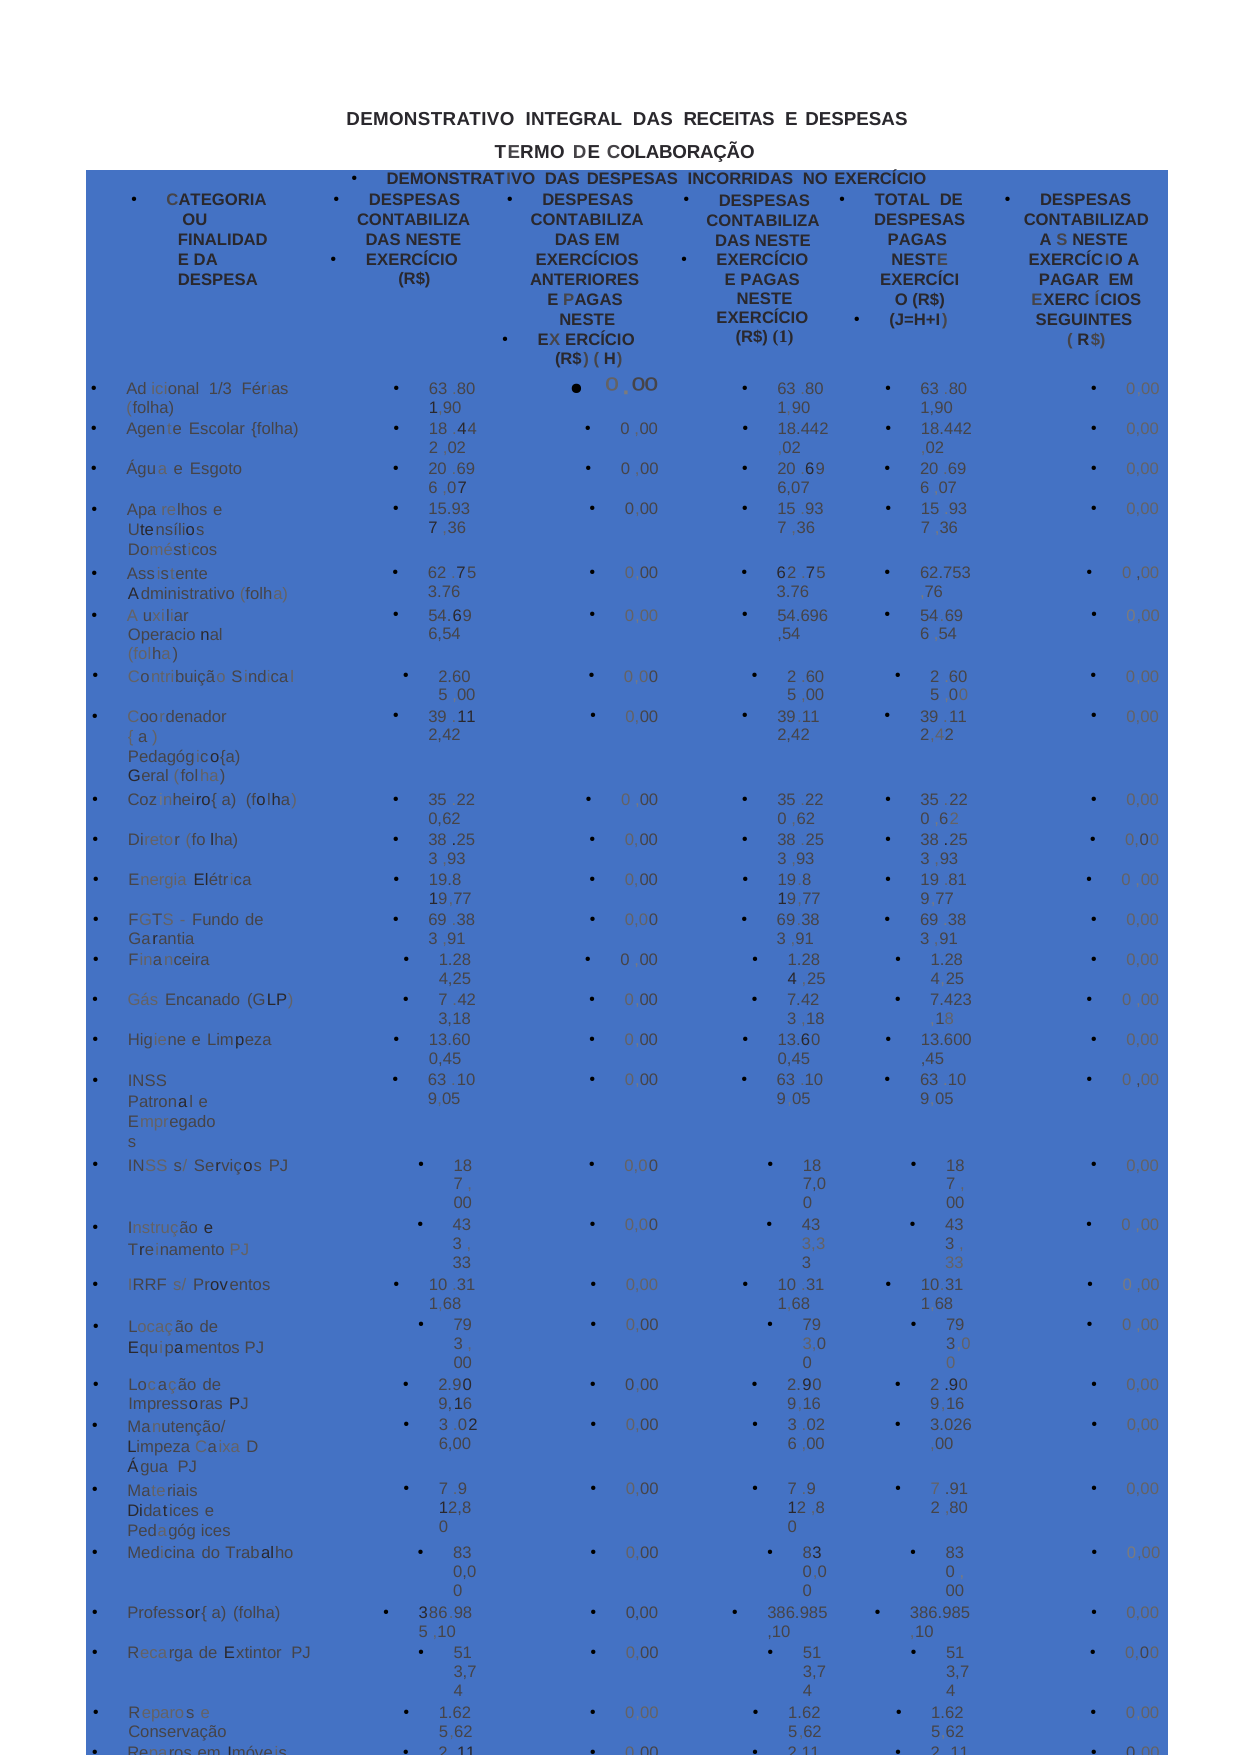

DEMONSTRATIVO INTEGRAL DAS RECEITAS E DESPESAS TERMO DE COLABORAÇÃO
| DEMONSTRATIVO DAS DESPESAS INCORRIDAS NO EXERCÍCIO | | | | | |
| --- | --- | --- | --- | --- | --- |
| CATEGORIA OU FINALIDADE DA DESPESA | DESPESAS CONTABILIZADAS NESTE EXERCÍCIO (R$) | DESPESAS CONTABILIZADAS EM EXERCÍCIOS ANTERIORES E PAGAS NESTE EX ERCÍCIO (R$) ( H) | DESPESAS CONTABILIZADAS NESTE EXERCÍCIO E PAGAS NESTE EXERCÍCIO (R$) (1) | TOTAL DE DESPESAS PAGAS NESTE EXERCÍCIO (R$) (J=H+I) | DESPESAS CONTABILIZADA S NESTE EXERCÍCIO A PAGAR EM EXERC ÍCIOS SEGUINTES ( R$) |
| Ad icional 1/3 Férias (folha) | 63 .80 1,90 | º·ºº | 63 .801,90 | 63 .801,90 | 0,00 |
| Agente Escolar {folha) | 18 .442 ,02 | 0 ,00 | 18.442 ,02 | 18.442 ,02 | 0,00 |
| Água e Esgoto | 20 .696 ,07 | 0 ,00 | 20 .696,07 | 20 .696 ,07 | 0,00 |
| Apa relhos e Utensílios Domésticos | 15.93 7 ,36 | 0,00 | 15 .937 ,36 | 15 .937 ,36 | 0,00 |
| Assistente Administrativo (folha) | 62 .753.76 | 0,00 | 62 .753.76 | 62.753 ,76 | 0 ,00 |
| A uxiliar Operacio nal (folha) | 54.696,54 | 0,00 | 54.696,54 | 54.696 ,54 | 0,00 |
| Contribuição Sindical | 2.605 ,00 | 0,00 | 2 .605 ,00 | 2 .605 ,00 | 0,00 |
| Coordenador { a ) Pedagógico{a) Geral (folha) | 39 .112,42 | 0,00 | 39.112,42 | 39 .112,42 | 0,00 |
| Cozinheiro{ a) (folha) | 35 .220,62 | 0 ,00 | 35 .220 ,62 | 35 .220 ,62 | 0,00 |
| Diretor (fo lha) | 38 .253 ,93 | 0,00 | 38 .253 ,93 | 38 .253 ,93 | 0,00 |
| Energia Elétrica | 19.8 19,77 | 0,00 | 19.8 19,77 | 19 .819,77 | 0 ,00 |
| FGTS - Fundo de Garantia | 69 .383 ,91 | 0,00 | 69.383 ,91 | 69 .383 ,91 | 0,00 |
| Financeira | 1.284,25 | 0 ,00 | 1.284 ,25 | 1.284,25 | 0,00 |
| Gás Encanado (GLP) | 7 .423,18 | 0,00 | 7.423 ,18 | 7.423 ,18 | 0 ,00 |
| Higiene e Limpeza | 13.600,45 | 0,00 | 13.600,45 | 13.600,45 | 0,00 |
| INSS Patronal e Empregados | 63 .109,05 | 0,00 | 63 .109,05 | 63 .109,05 | 0 ,00 |
| INSS s/ Serviços PJ | 187 ,00 | 0,00 | 187,00 | 187 ,00 | 0,00 |
| Instrução e Treinamento PJ | 433 ,33 | 0,00 | 433,33 | 433 ,33 | 0 ,00 |
| IRRF s/ Proventos | 10 .311,68 | 0,00 | 10 .311,68 | 10.311,68 | 0 ,00 |
| Locação de Equipamentos PJ | 793 ,00 | 0,00 | 793,00 | 793,00 | 0 ,00 |
| Locação de Impressoras PJ | 2.909,16 | 0,00 | 2.909,16 | 2 .909,16 | 0,00 |
| Manutenção/ Limpeza Caixa D Água PJ | 3 .026,00 | 0,00 | 3 .026 ,00 | 3.026 ,00 | 0,00 |
| Materiais Didatices e Pedagóg ices | 7 .9 12,80 | 0,00 | 7 .9 12 ,80 | 7 .912 ,80 | 0,00 |
| Medicina do Trabalho | 830,00 | 0,00 | 830,00 | 830 ,00 | 0,00 |
| Professor{ a) (folha) | 386.985 ,10 | 0,00 | 386.985,10 | 386.985 ,10 | 0,00 |
| Recarga de Extintor PJ | 513,74 | 0,00 | 513,74 | 513,74 | 0,00 |
| Reparos e Conservação | 1.625,62 | 0,00 | 1.625,62 | 1.625,62 | 0,00 |
| Reparos em Imóveis | 2 .111,60 | 0,00 | 2.111,60 | 2 .111,60 | 0,00 |
| Rescisão Contratual - TRCT {folha ) | 29 .501,41 | 0,00 | 29 .501,41 | 29 .501,41 | 0,00 |
| Serviços Contábeis PJ | 30 .670 ,00 | 0,00 | 30.670,00 | 30.670 ,00 | 0,00 |
| Taxas | 1.792,00 | 0,00 | 1.792,00 | 1.792 ,00 | 0,00 |
| Telefone e Internet | 2.626 ,82 | 0,00 | 2 .626 ,82 | 2 .626 ,82 | 0,00 |
| Transportes | 184,29 | 0,')0 | 184,29 | 184,29 | 0 ,00 |
Pág. 213